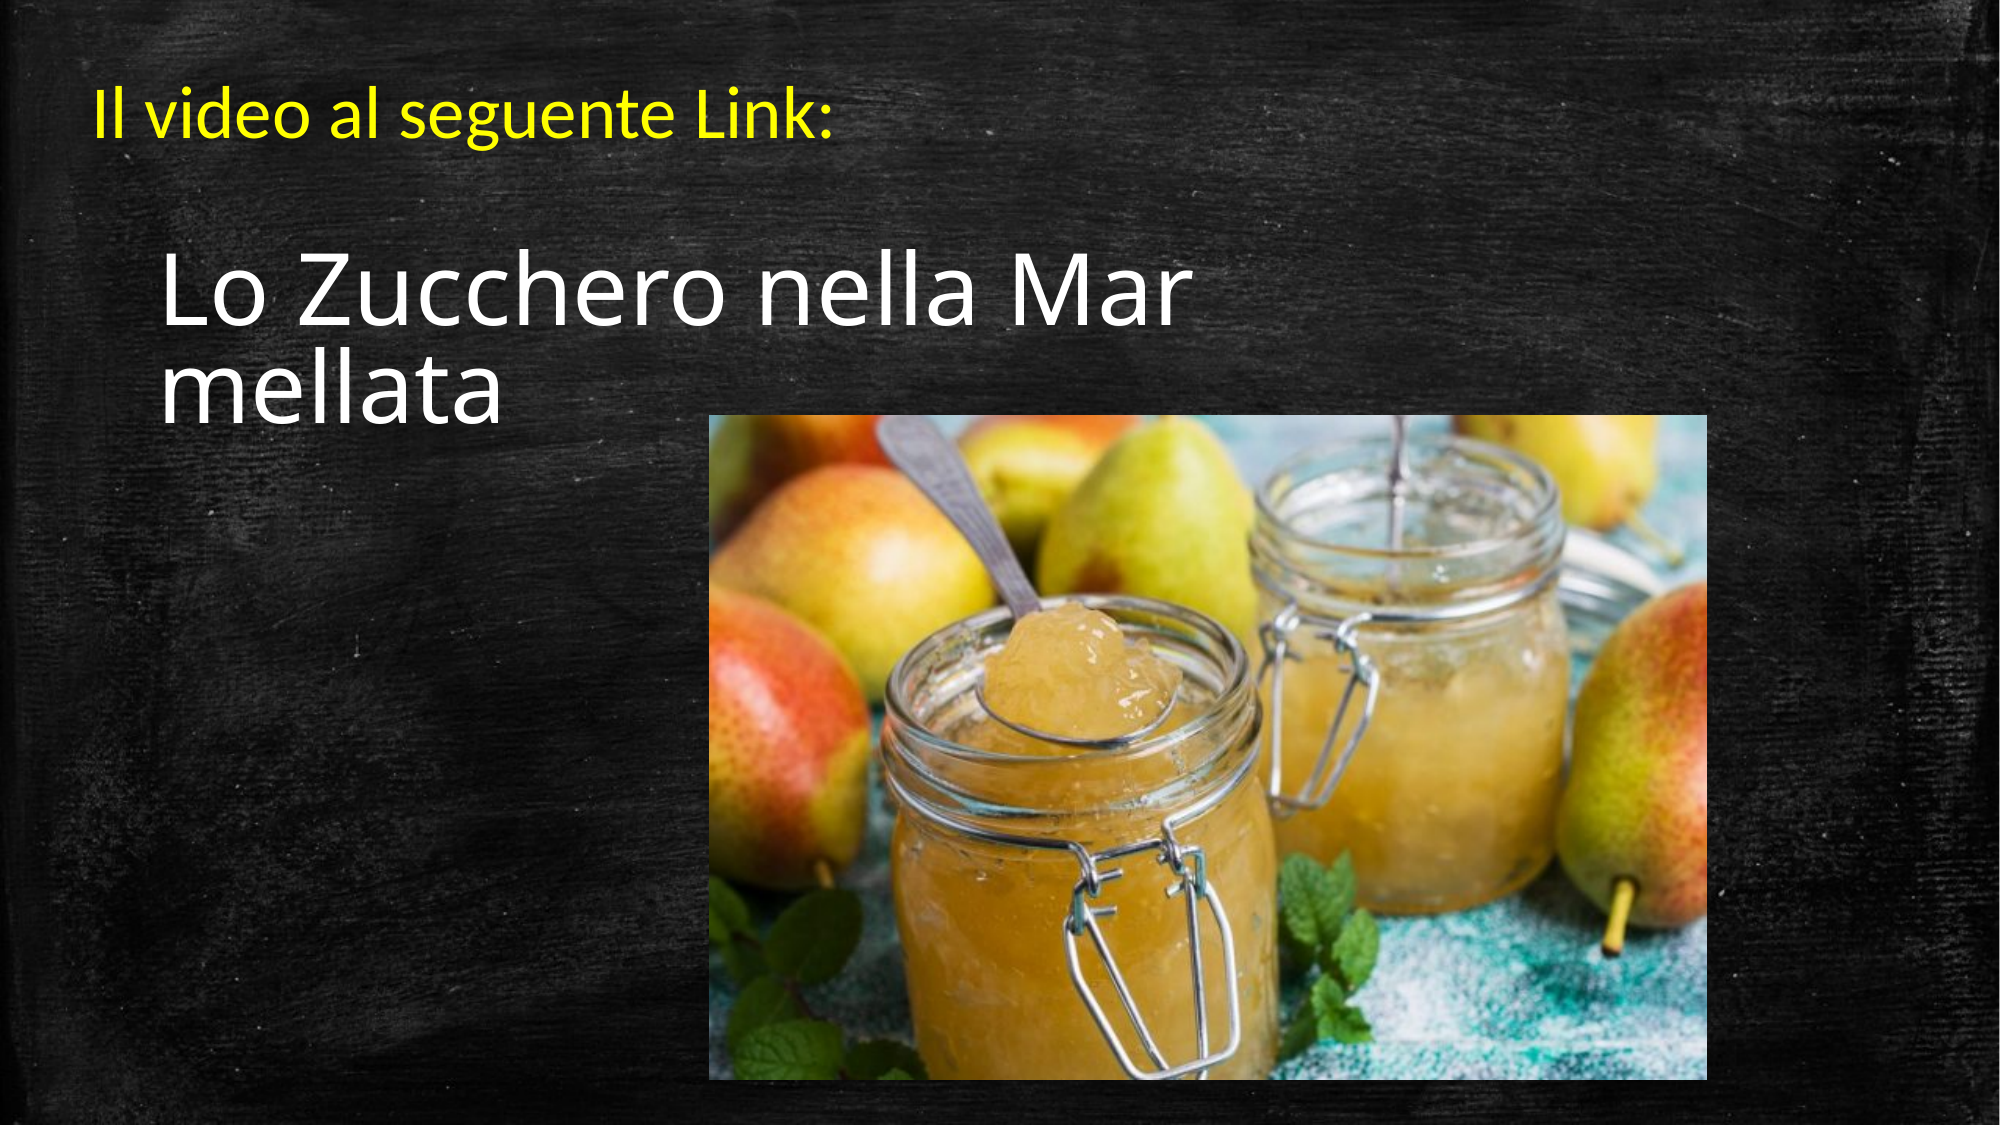

Il video al seguente Link:
Lo Zucchero nella Marmellata